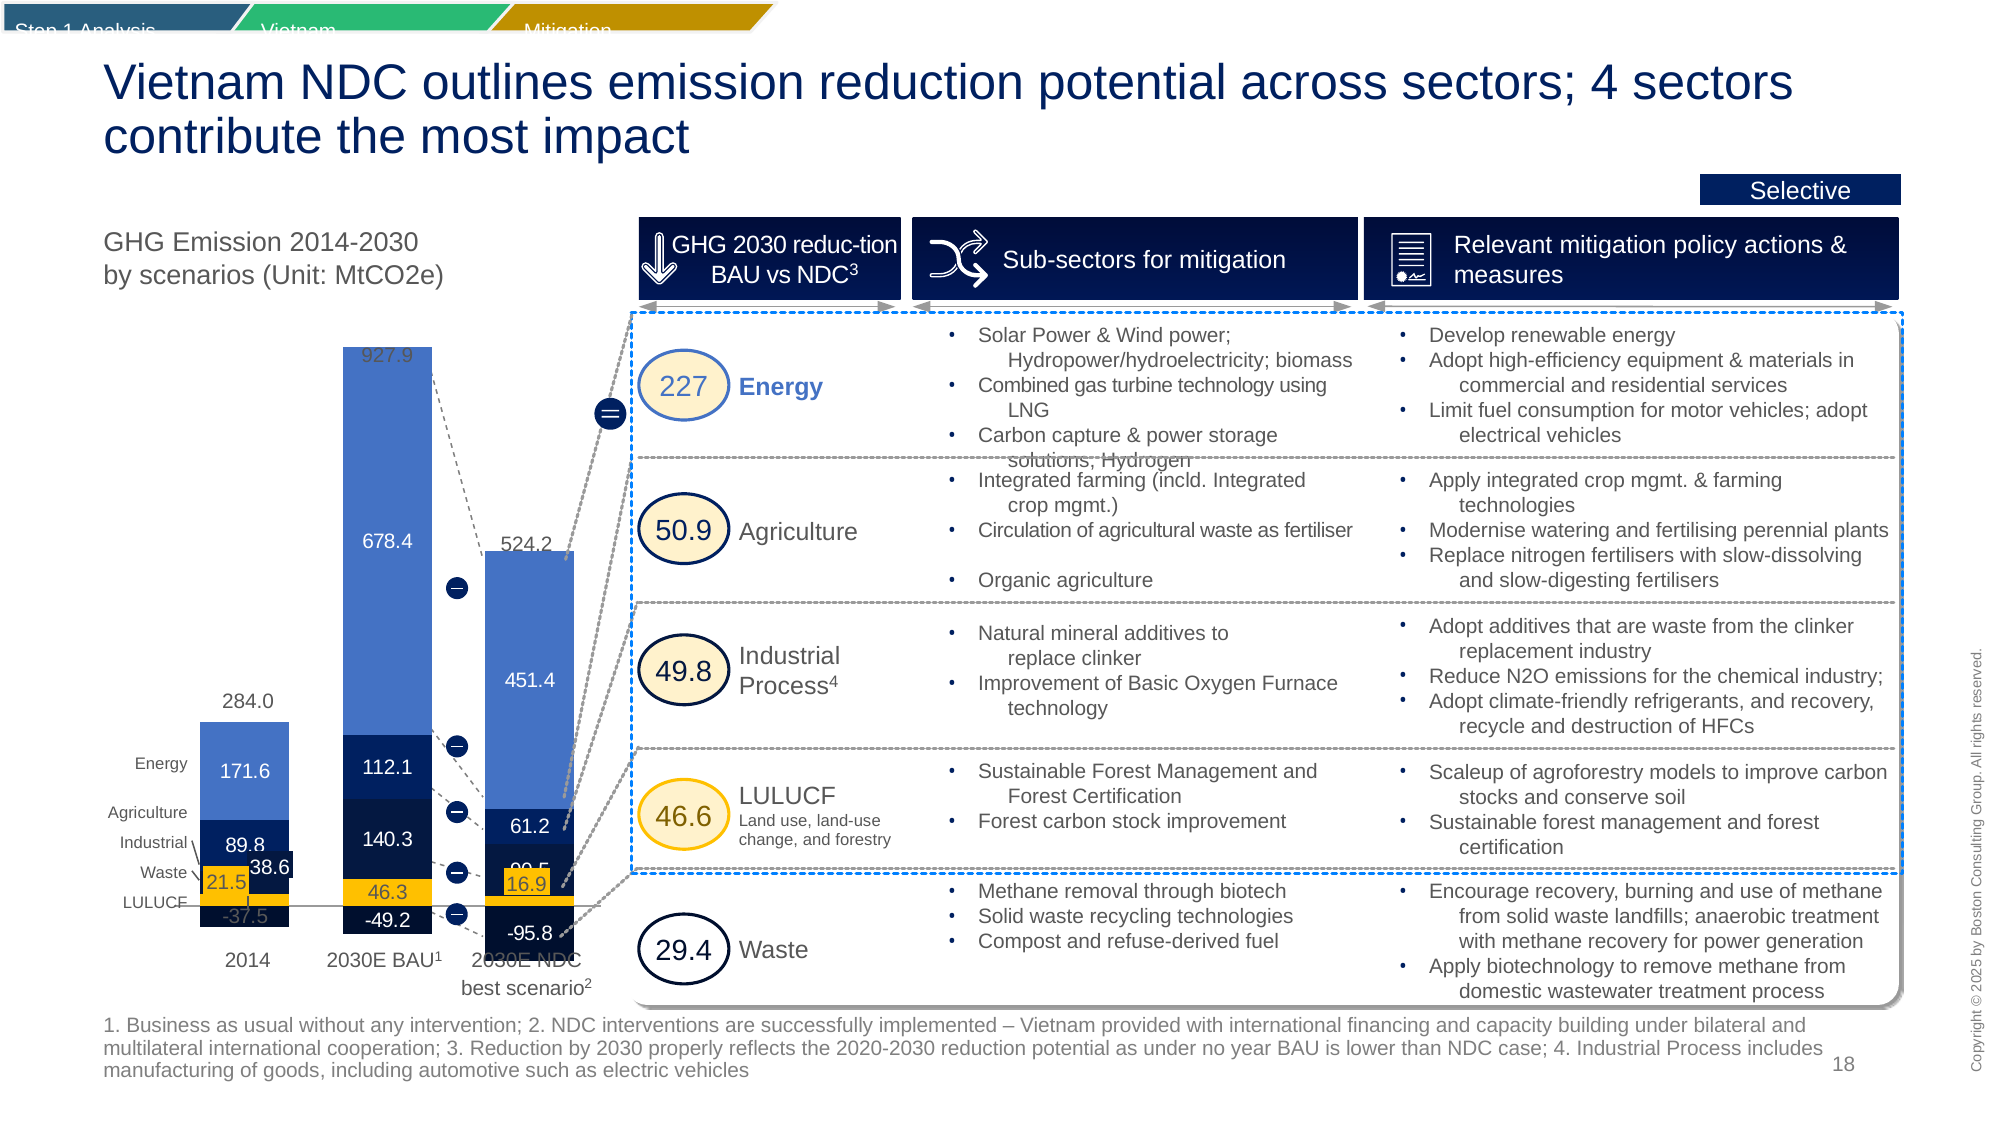

Step 1 Analysis
Vietnam
Mitigation
# Vietnam NDC outlines emission reduction potential across sectors; 4 sectors contribute the most impact
Selective
GHG 2030 reduc-tion BAU vs NDC3
Sub-sectors for mitigation
Relevant mitigation policy actions & measures
GHG Emission 2014-2030 by scenarios (Unit: MtCO2e)
Solar Power & Wind power; Hydropower/hydroelectricity; biomass
Combined gas turbine technology using LNG
Carbon capture & power storage solutions; Hydrogen
Develop renewable energy
Adopt high-efficiency equipment & materials in commercial and residential services
Limit fuel consumption for motor vehicles; adopt electrical vehicles
### Chart
| Category | Series1 | Series2 | Series3 | Series4 | Series5 |
|---|---|---|---|---|---|
| 1 | 21.5 | 38.6 | 89.8 | 171.6 | -37.5 |
| 2 | 46.3 | 140.3 | 112.1 | 678.4 | -49.2 |
| 3 | 16.9 | 90.5 | 61.2 | 451.4 | -95.8 |927.9
227
Energy
Integrated farming (incld. Integrated
crop mgmt.)
Circulation of agricultural waste as fertiliser
Organic agriculture
Apply integrated crop mgmt. & farming technologies
Modernise watering and fertilising perennial plants
Replace nitrogen fertilisers with slow-dissolving and slow-digesting fertilisers
50.9
Agriculture
524.2
Adopt additives that are waste from the clinker replacement industry
Reduce N2O emissions for the chemical industry;
Adopt climate-friendly refrigerants, and recovery, recycle and destruction of HFCs
Natural mineral additives to
replace clinker
Improvement of Basic Oxygen Furnace technology
49.8
Industrial
Process4
284.0
Energy
Sustainable Forest Management and
Forest Certification
Forest carbon stock improvement
Scaleup of agroforestry models to improve carbon stocks and conserve soil
Sustainable forest management and forest certification
LULUCF
Land use, land-use
change, and forestry
46.6
Agriculture
Industrial
38.6
Waste
21.5
16.9
Methane removal through biotech
Solid waste recycling technologies
Compost and refuse-derived fuel
Encourage recovery, burning and use of methane from solid waste landfills; anaerobic treatment with methane recovery for power generation
Apply biotechnology to remove methane from domestic wastewater treatment process
LULUCF
29.4
Waste
2014
2030E BAU1
2030E NDC best scenario2
1. Business as usual without any intervention; 2. NDC interventions are successfully implemented – Vietnam provided with international financing and capacity building under bilateral and multilateral international cooperation; 3. Reduction by 2030 properly reflects the 2020-2030 reduction potential as under no year BAU is lower than NDC case; 4. Industrial Process includes manufacturing of goods, including automotive such as electric vehicles